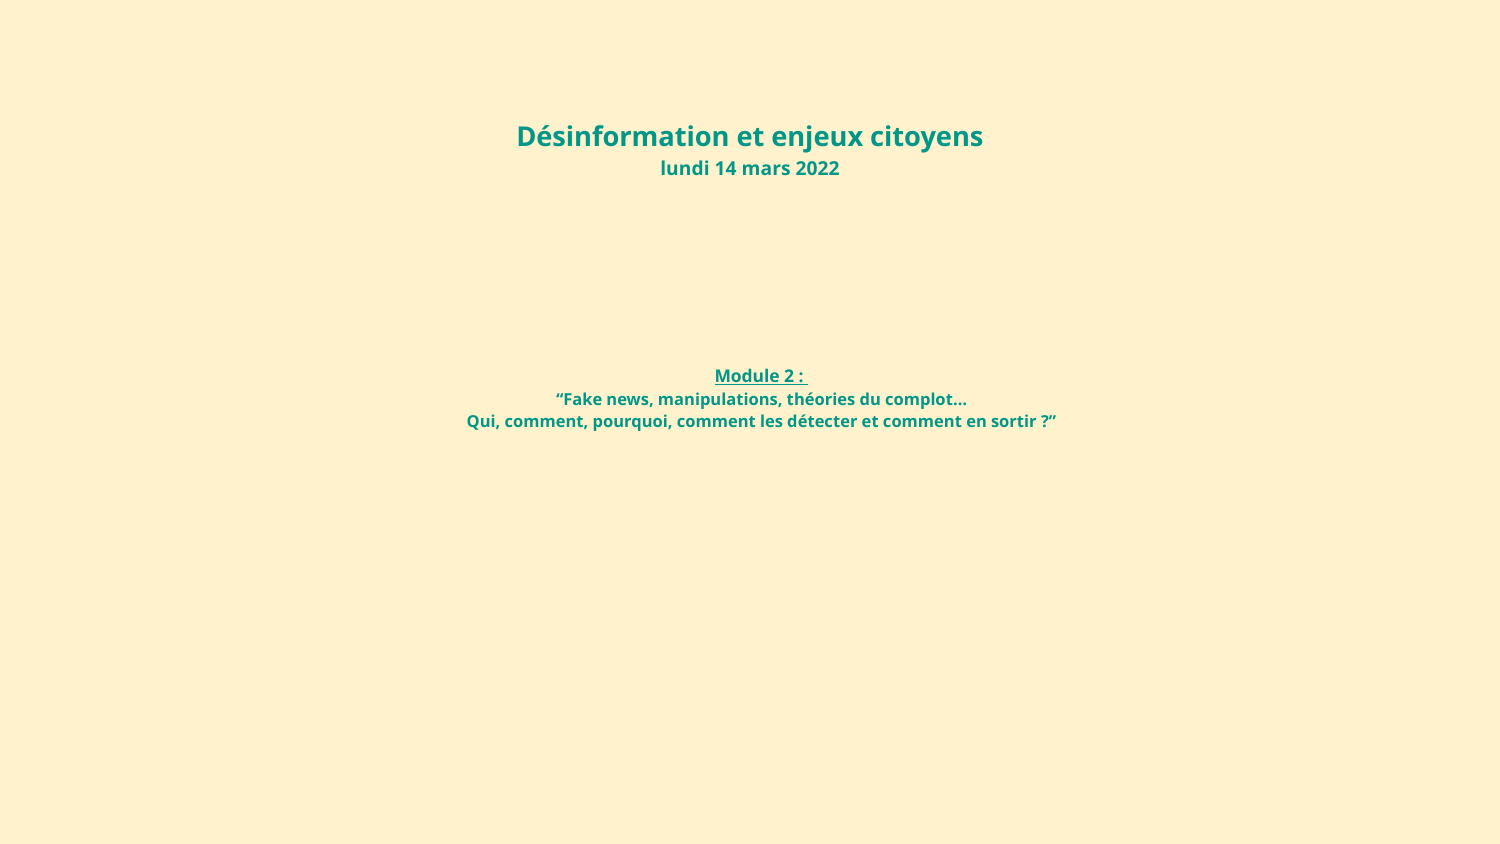

# Désinformation et enjeux citoyens lundi 14 mars 2022
Module 2 :
“Fake news, manipulations, théories du complot…
Qui, comment, pourquoi, comment les détecter et comment en sortir ?”